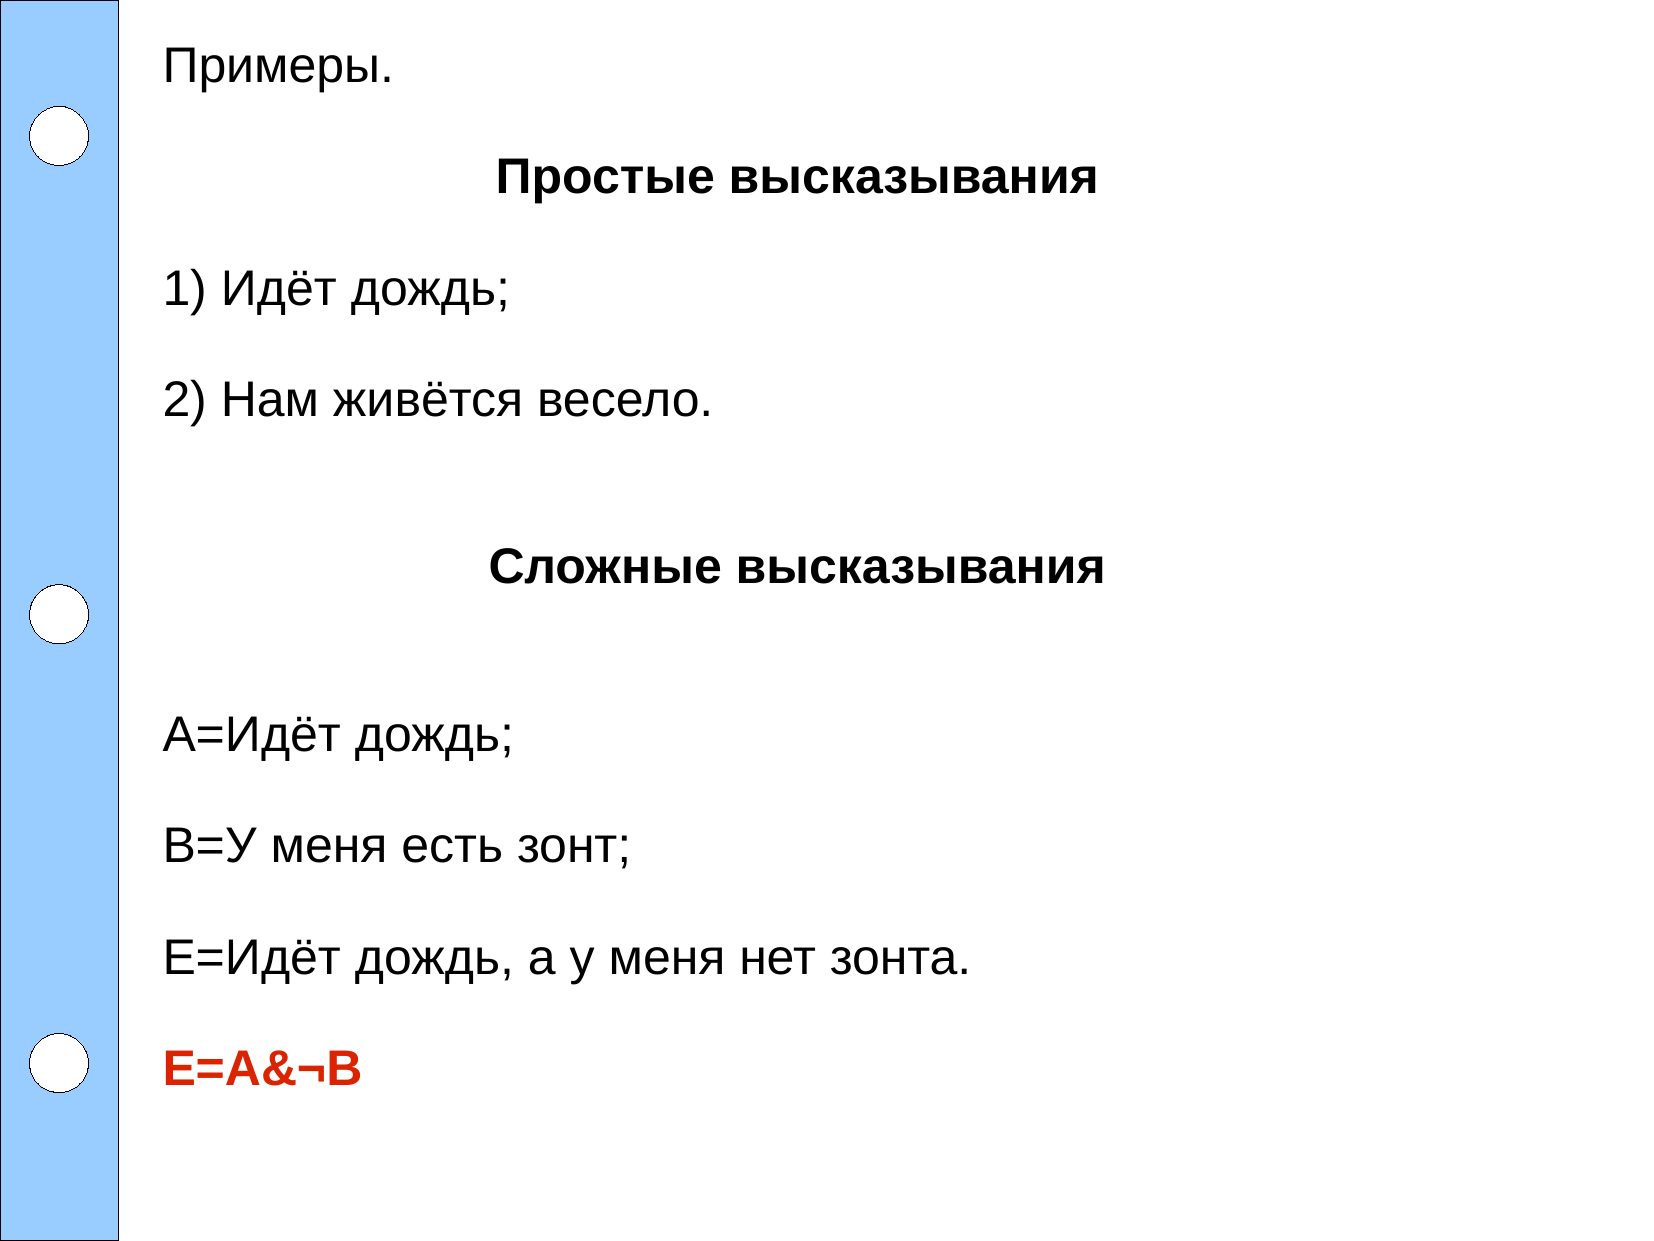

Примеры.
Простые высказывания
1) Идёт дождь;
2) Нам живётся весело.
Сложные высказывания
А=Идёт дождь;
В=У меня есть зонт;
Е=Идёт дождь, а у меня нет зонта.
Е=А&¬В